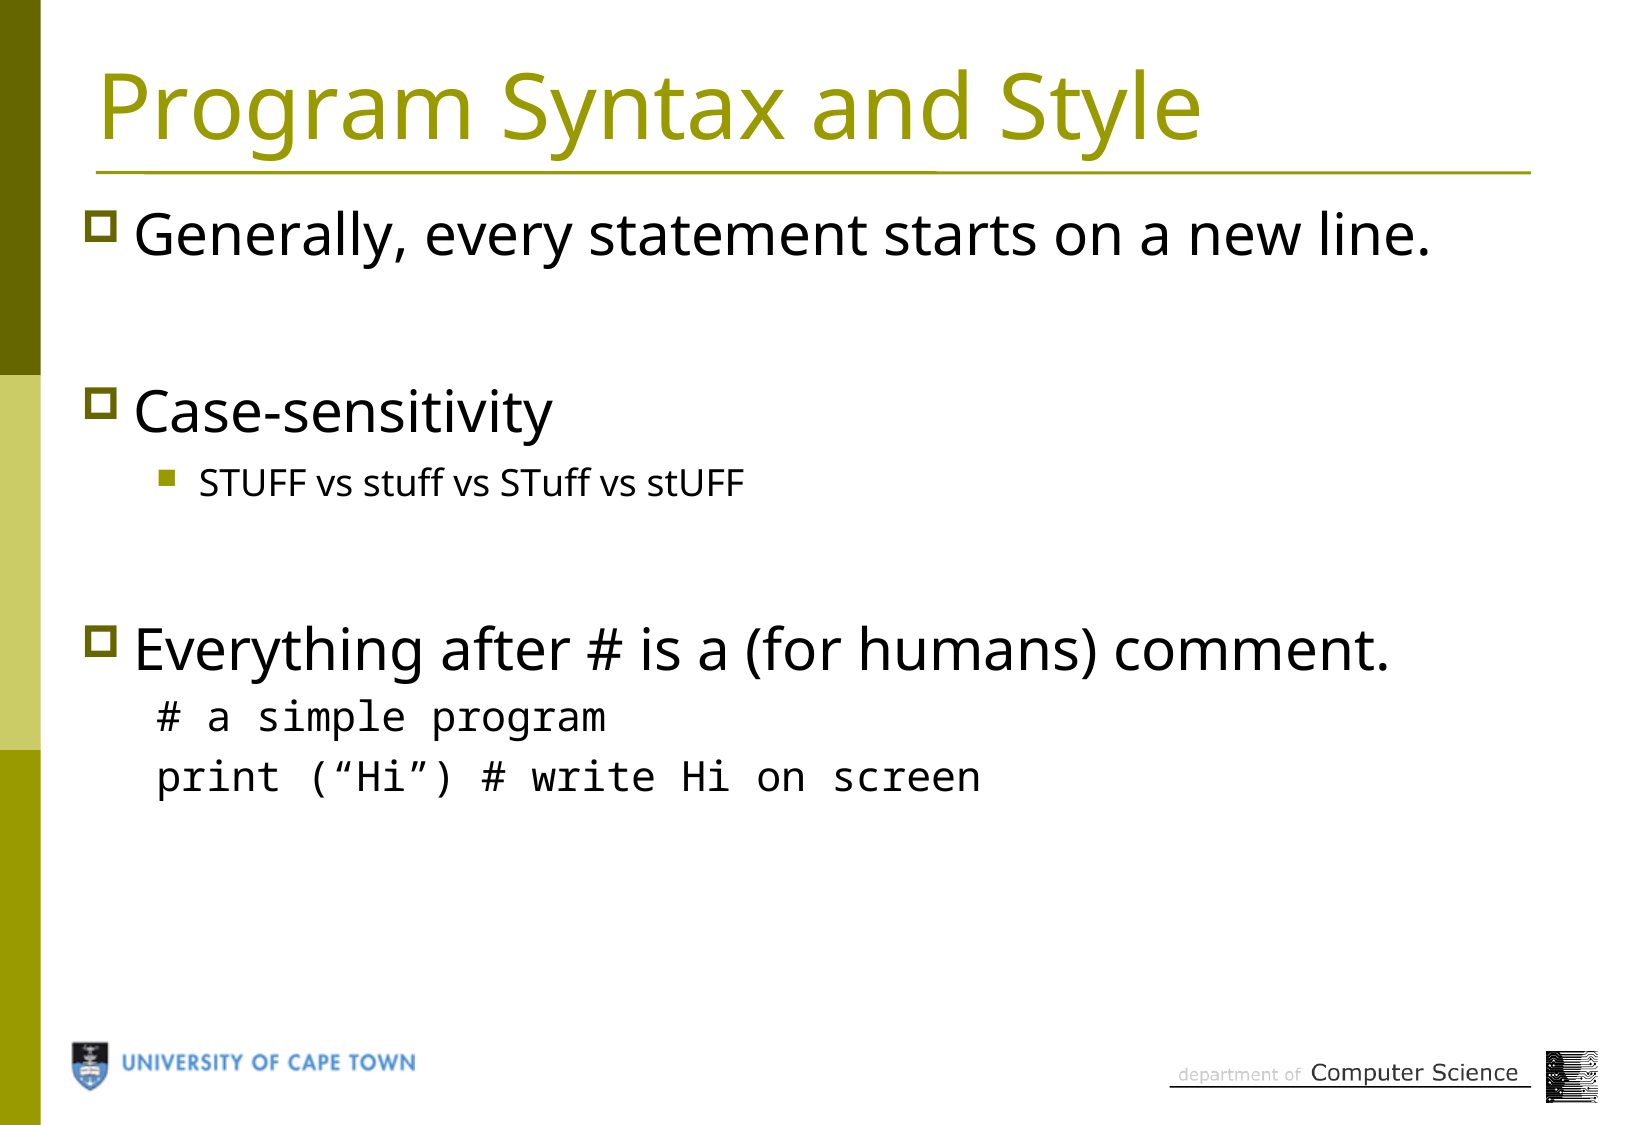

# Program Syntax and Style
Generally, every statement starts on a new line.
Case-sensitivity
STUFF vs stuff vs STuff vs stUFF
Everything after # is a (for humans) comment.
# a simple program
print (“Hi”) # write Hi on screen